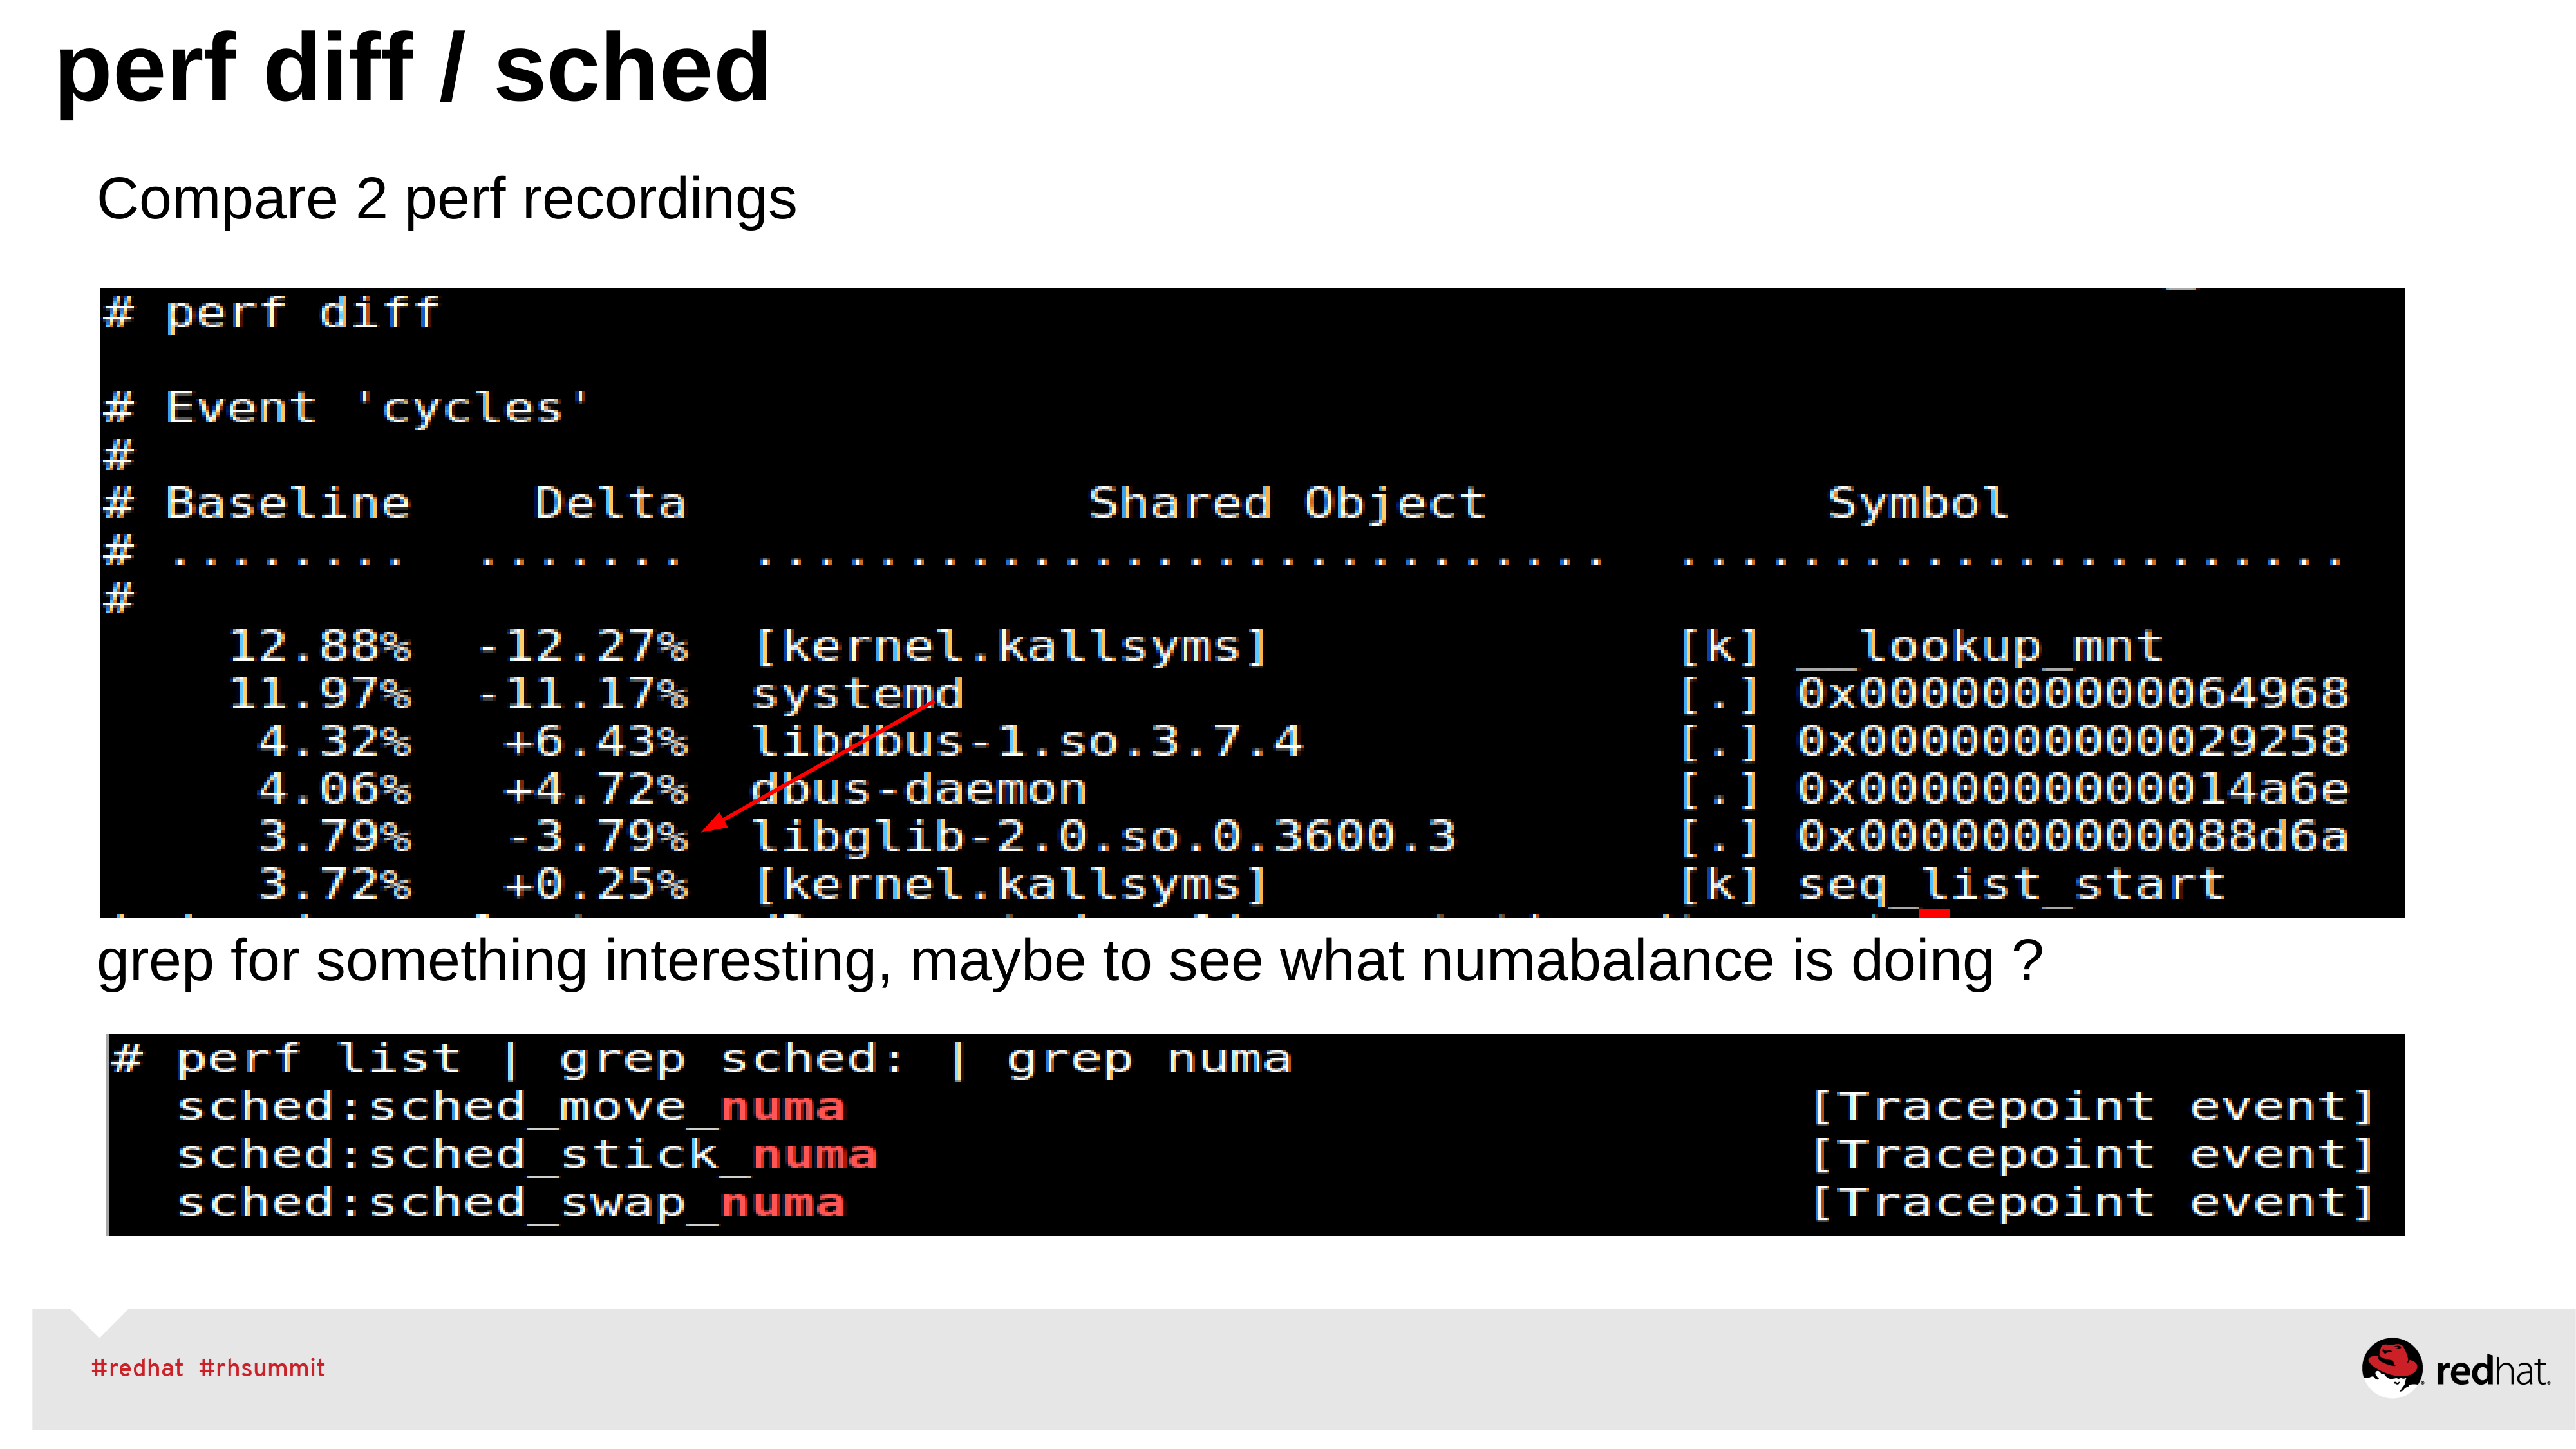

# perf diff / sched
Compare 2 perf recordings
grep for something interesting, maybe to see what numabalance is doing ?